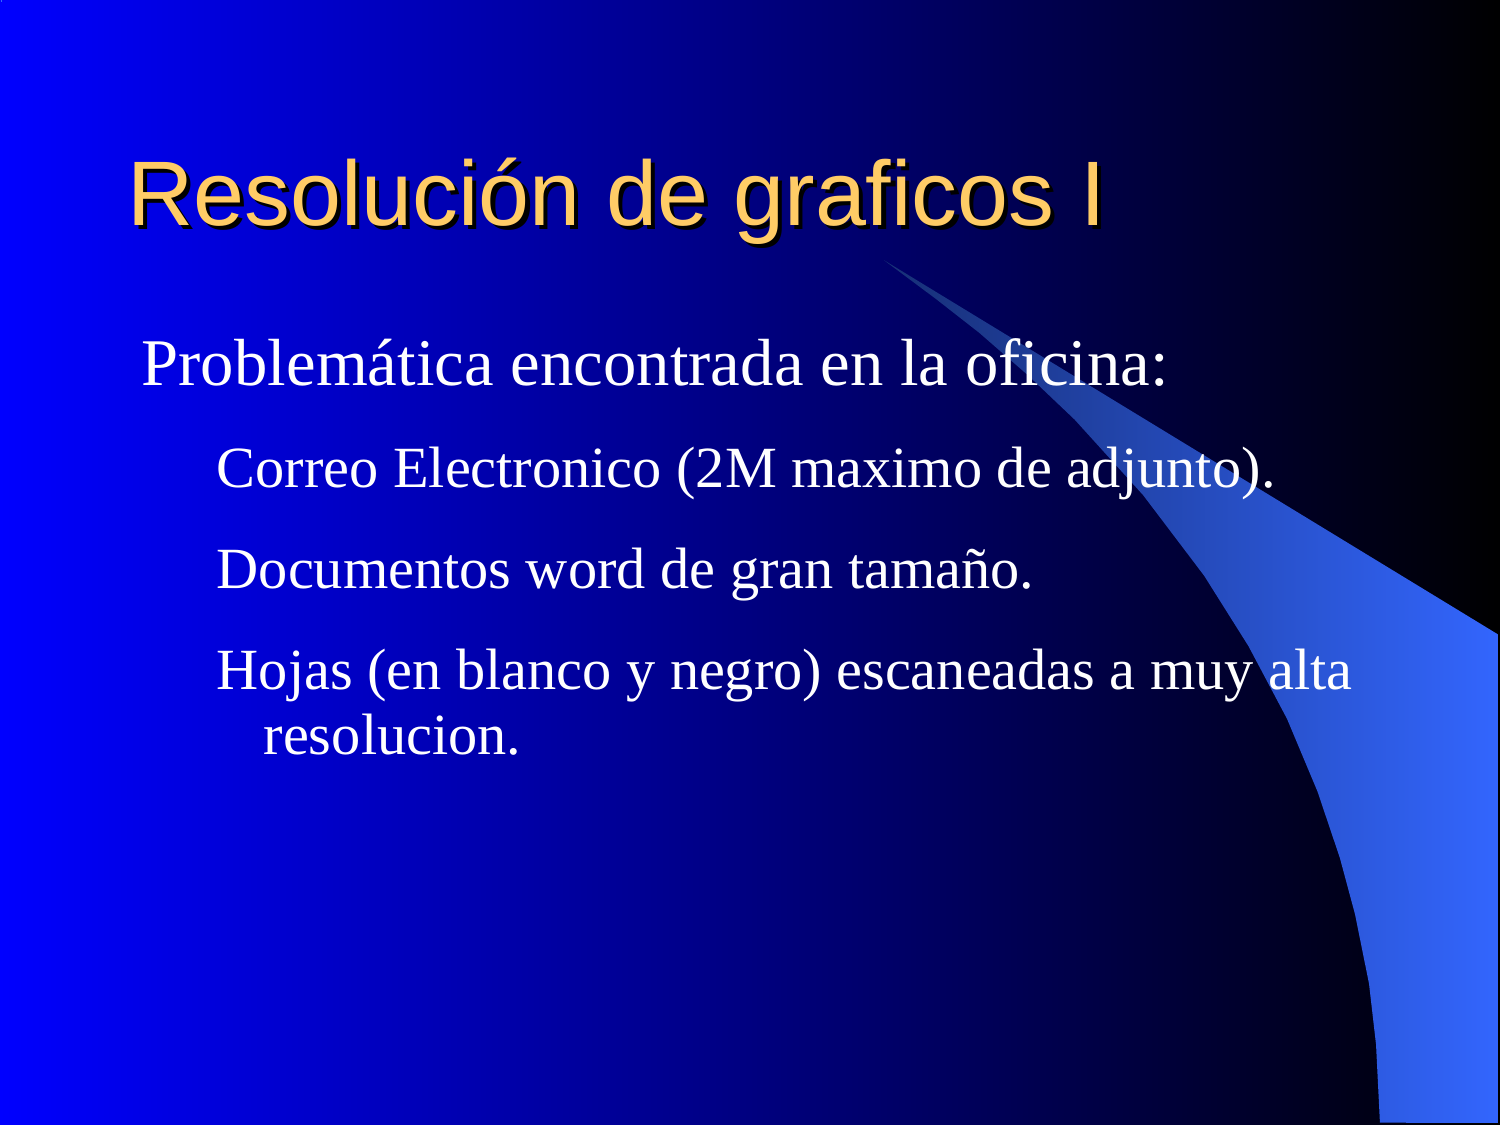

# Resolución de graficos I
Problemática encontrada en la oficina:
Correo Electronico (2M maximo de adjunto).
Documentos word de gran tamaño.
Hojas (en blanco y negro) escaneadas a muy alta resolucion.